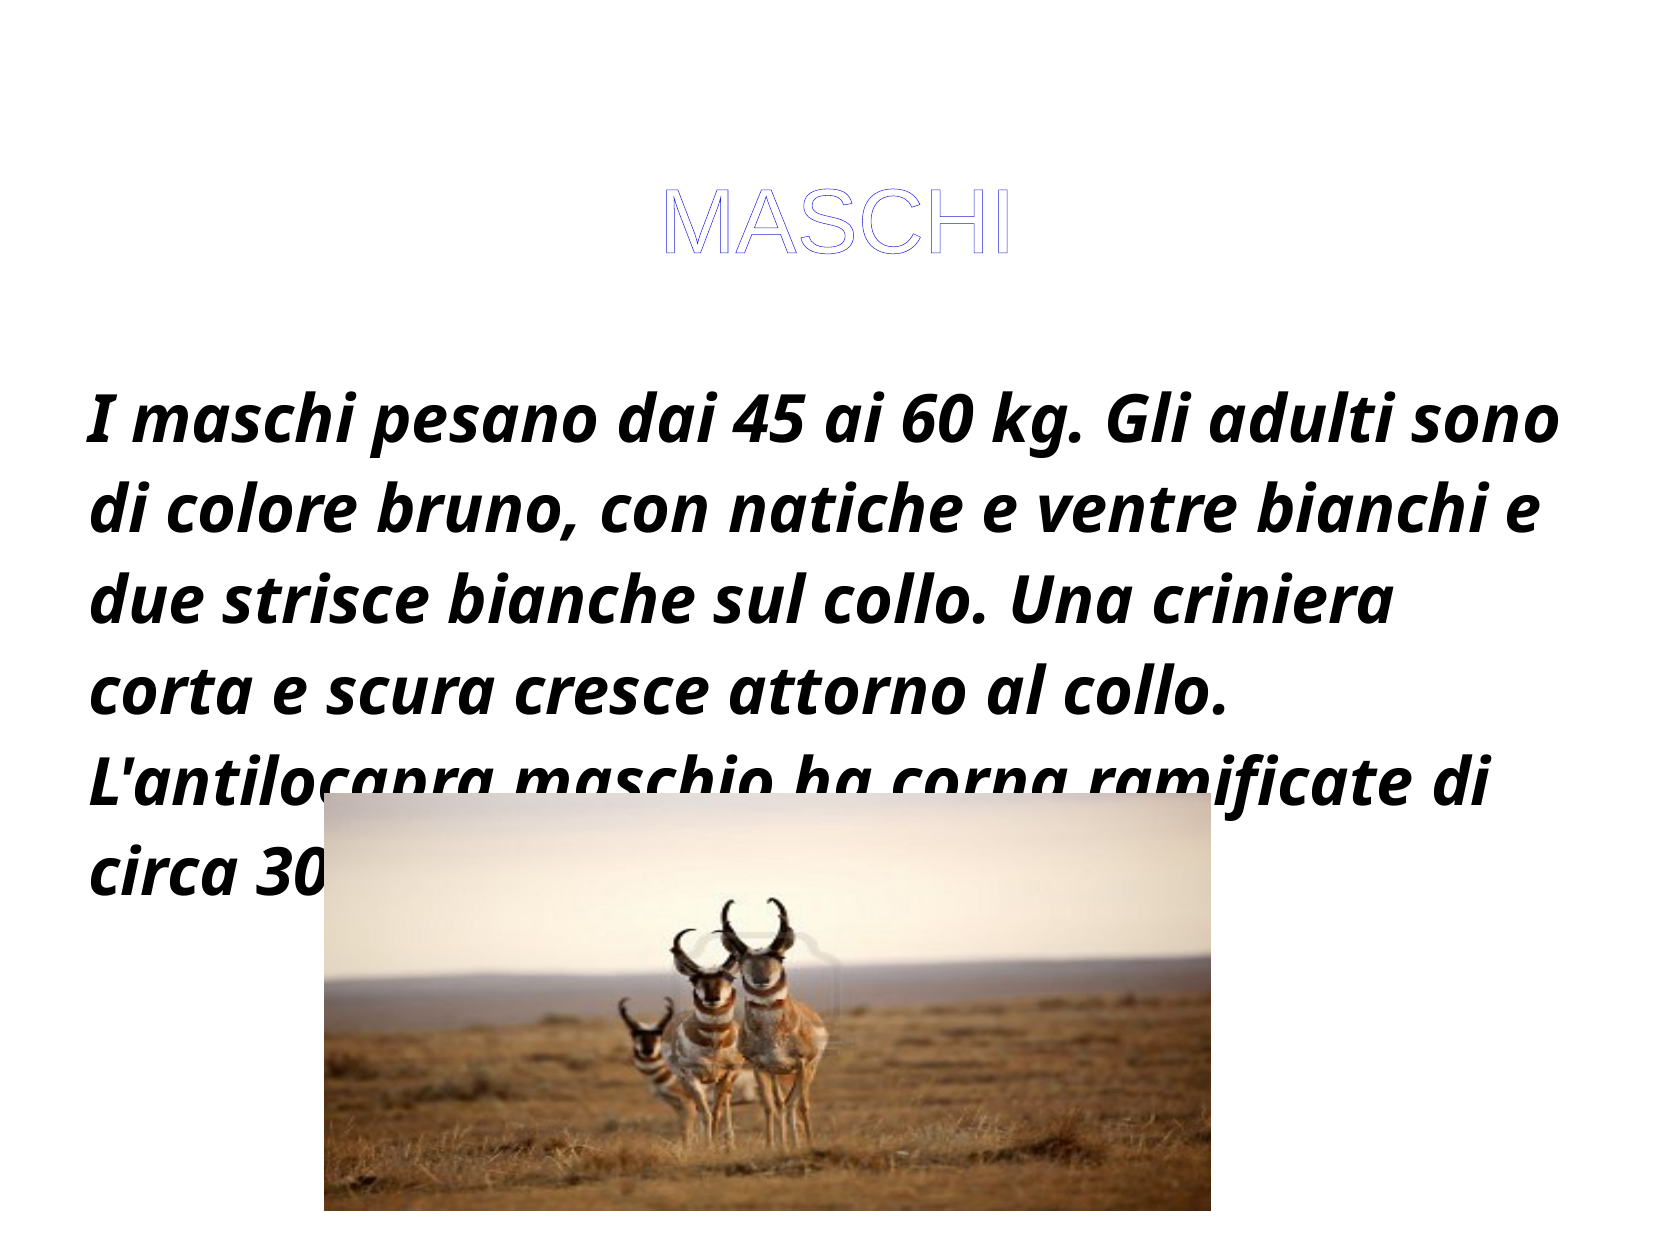

# MASCHI
I maschi pesano dai 45 ai 60 kg. Gli adulti sono di colore bruno, con natiche e ventre bianchi e due strisce bianche sul collo. Una criniera corta e scura cresce attorno al collo. L'antilocapra maschio ha corna ramificate di circa 30.